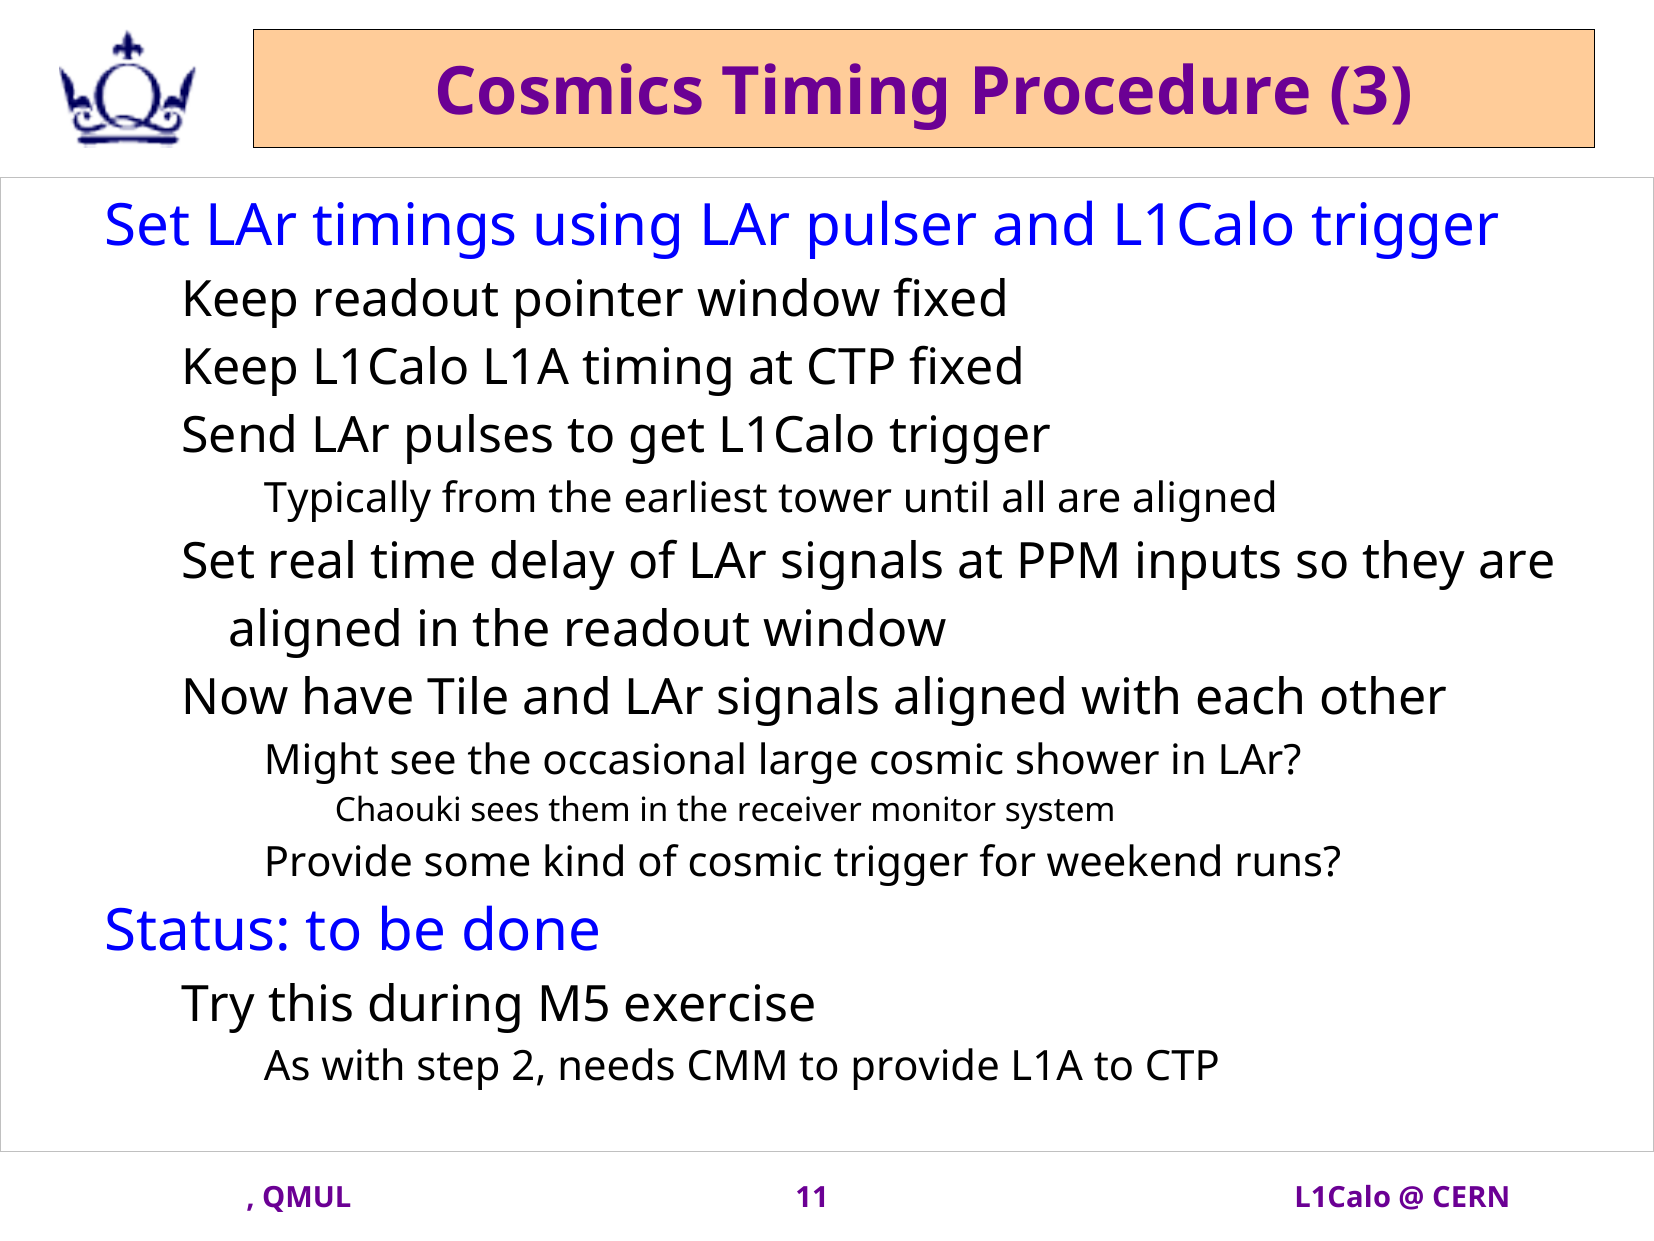

# Cosmics Timing Procedure (3)
Set LAr timings using LAr pulser and L1Calo trigger
Keep readout pointer window fixed
Keep L1Calo L1A timing at CTP fixed
Send LAr pulses to get L1Calo trigger
Typically from the earliest tower until all are aligned
Set real time delay of LAr signals at PPM inputs so they are aligned in the readout window
Now have Tile and LAr signals aligned with each other
Might see the occasional large cosmic shower in LAr?
Chaouki sees them in the receiver monitor system
Provide some kind of cosmic trigger for weekend runs?
Status: to be done
Try this during M5 exercise
As with step 2, needs CMM to provide L1A to CTP